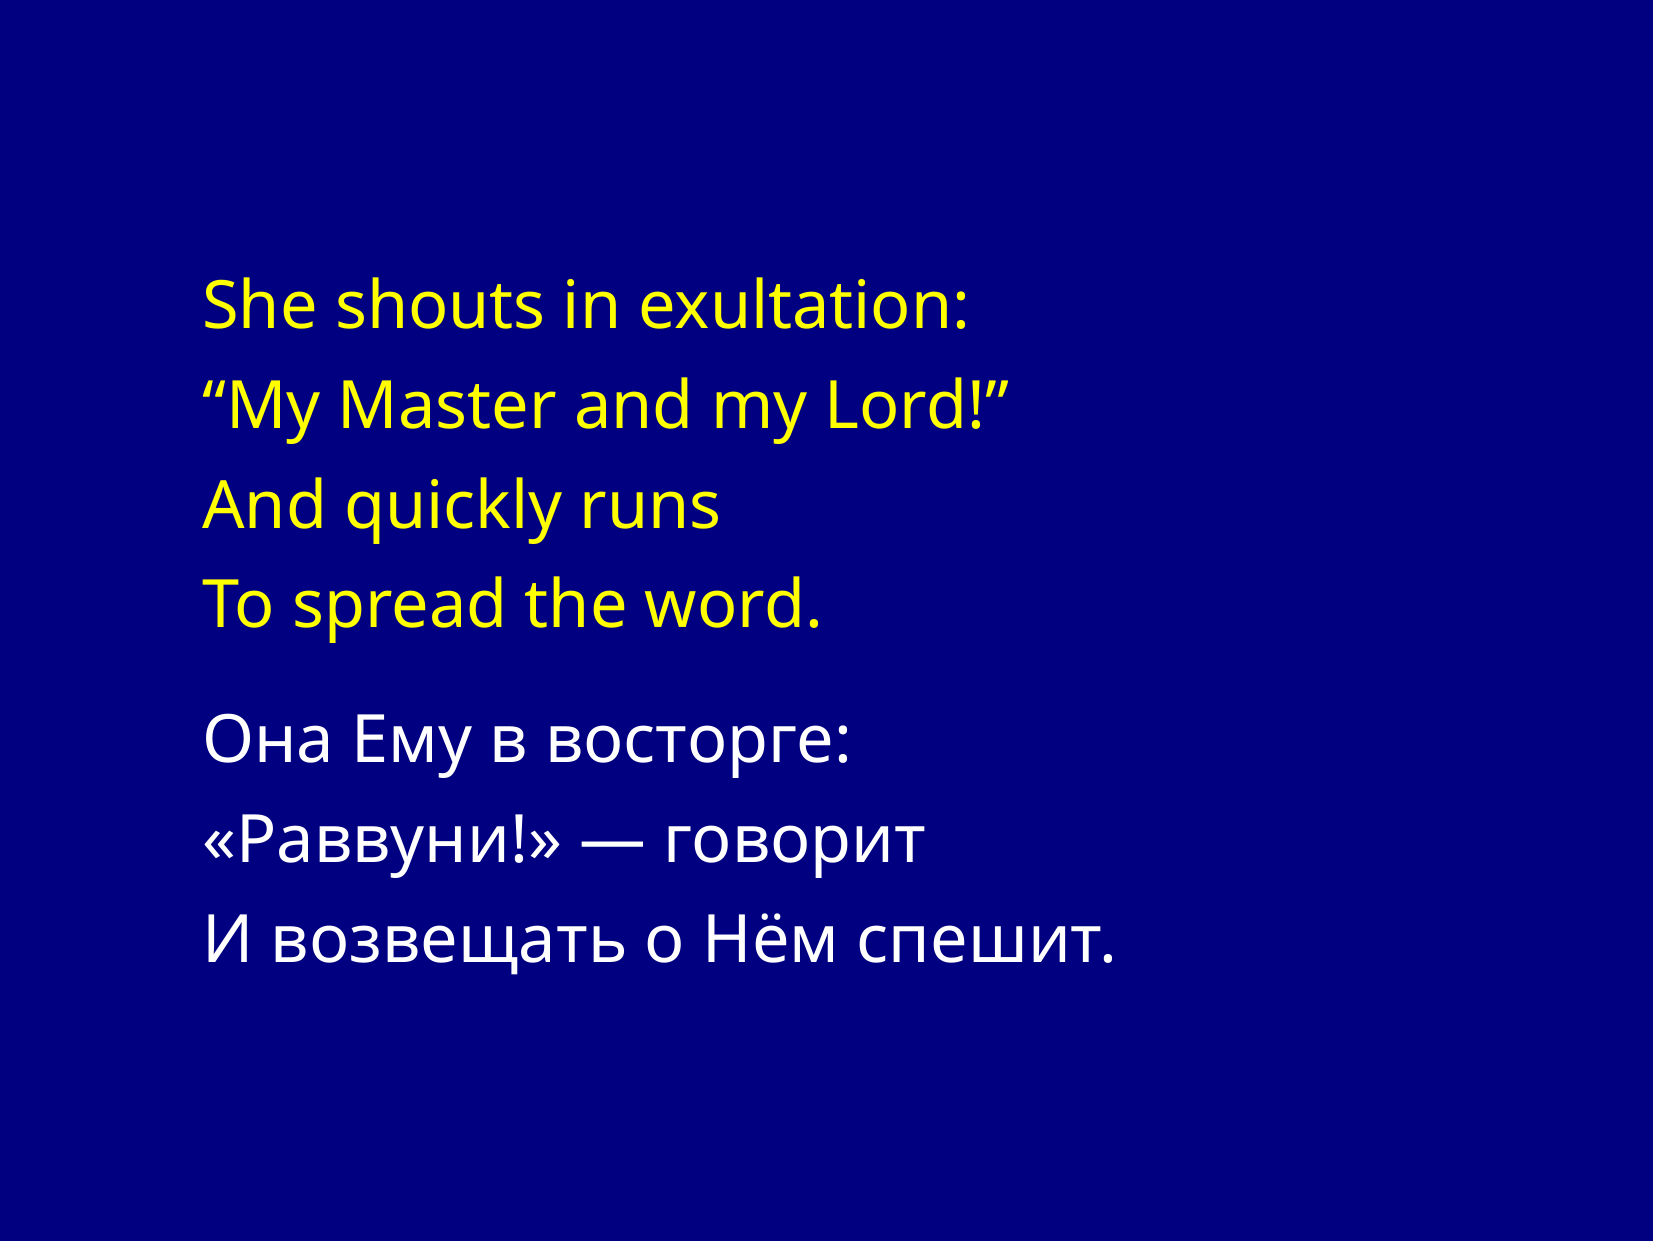

She shouts in exultation:
	“My Master and my Lord!”
	And quickly runs
	To spread the word.
	Она Ему в восторге:
	«Раввуни!» — говорит
	И возвещать о Нём спешит.